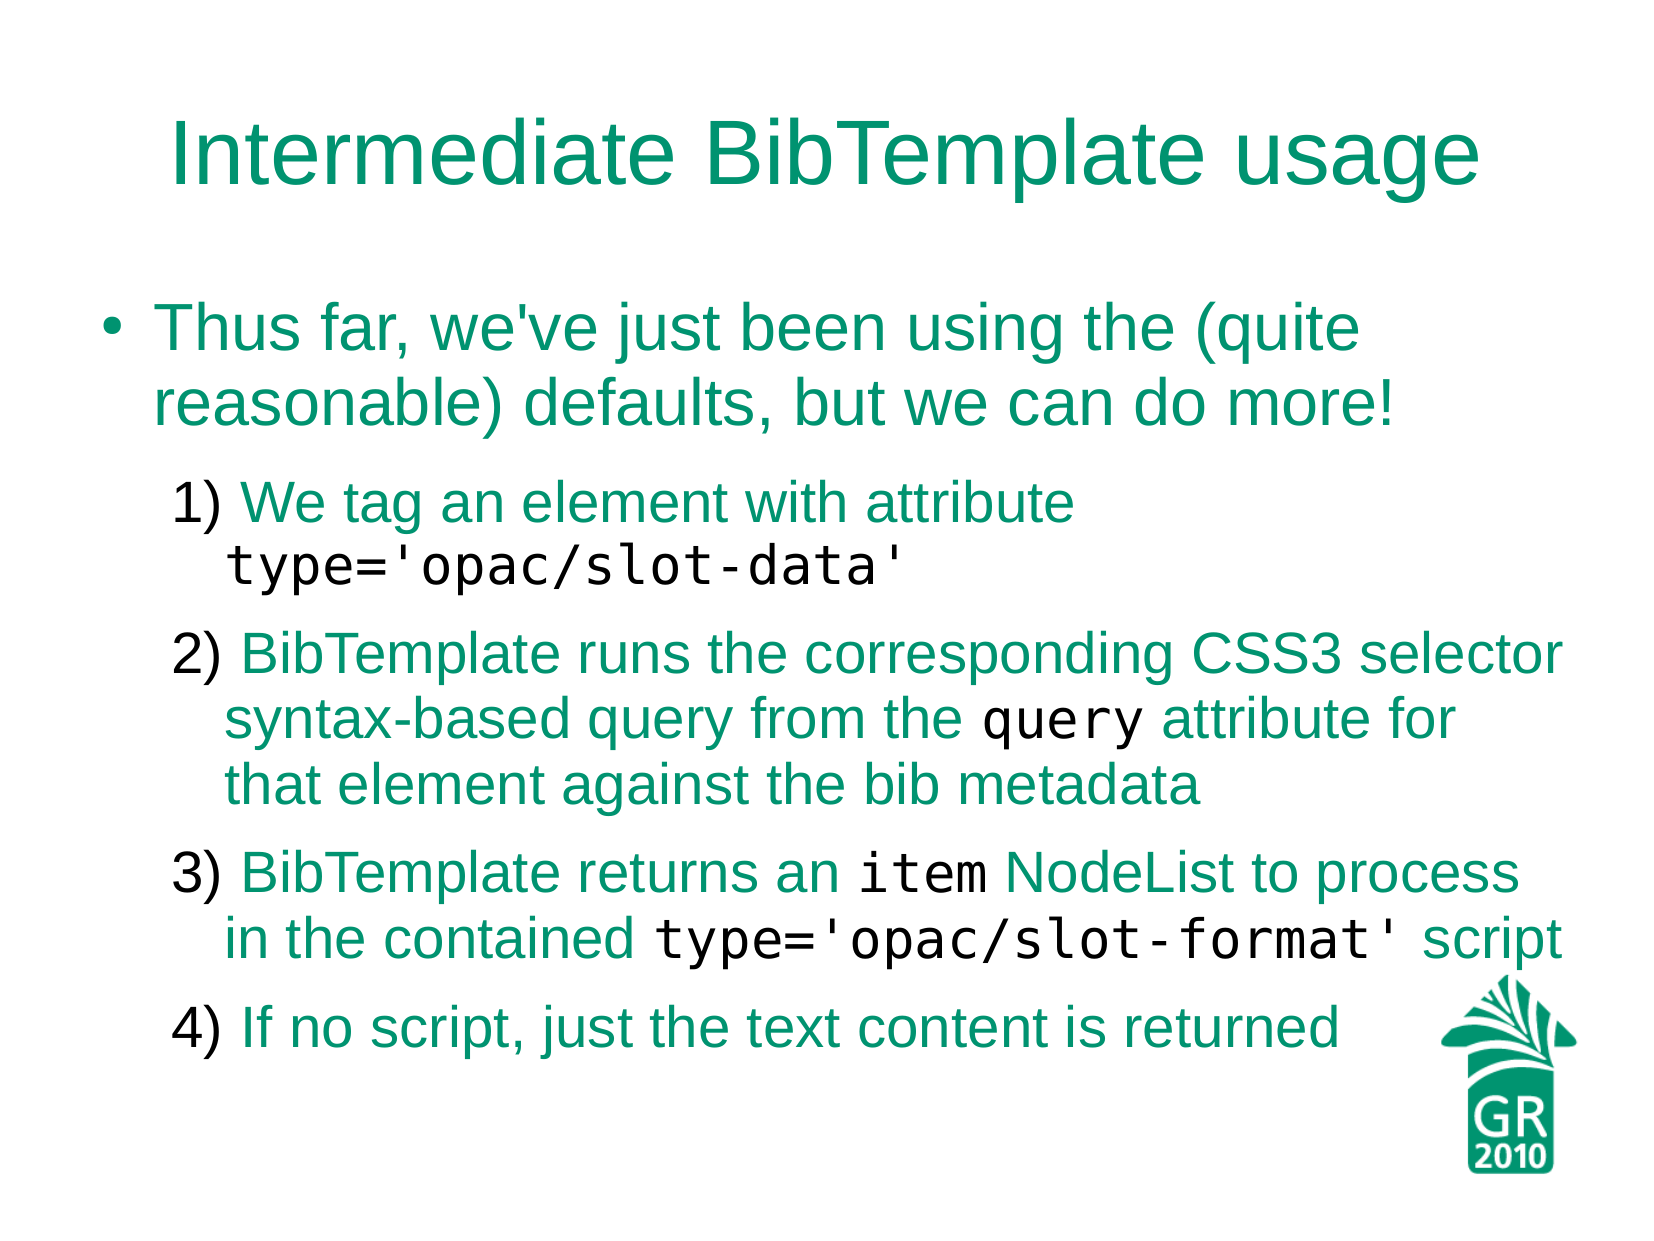

# Intermediate BibTemplate usage
Thus far, we've just been using the (quite reasonable) defaults, but we can do more!
 We tag an element with attribute type='opac/slot-data'
 BibTemplate runs the corresponding CSS3 selector syntax-based query from the query attribute for that element against the bib metadata
 BibTemplate returns an item NodeList to process in the contained type='opac/slot-format' script
 If no script, just the text content is returned